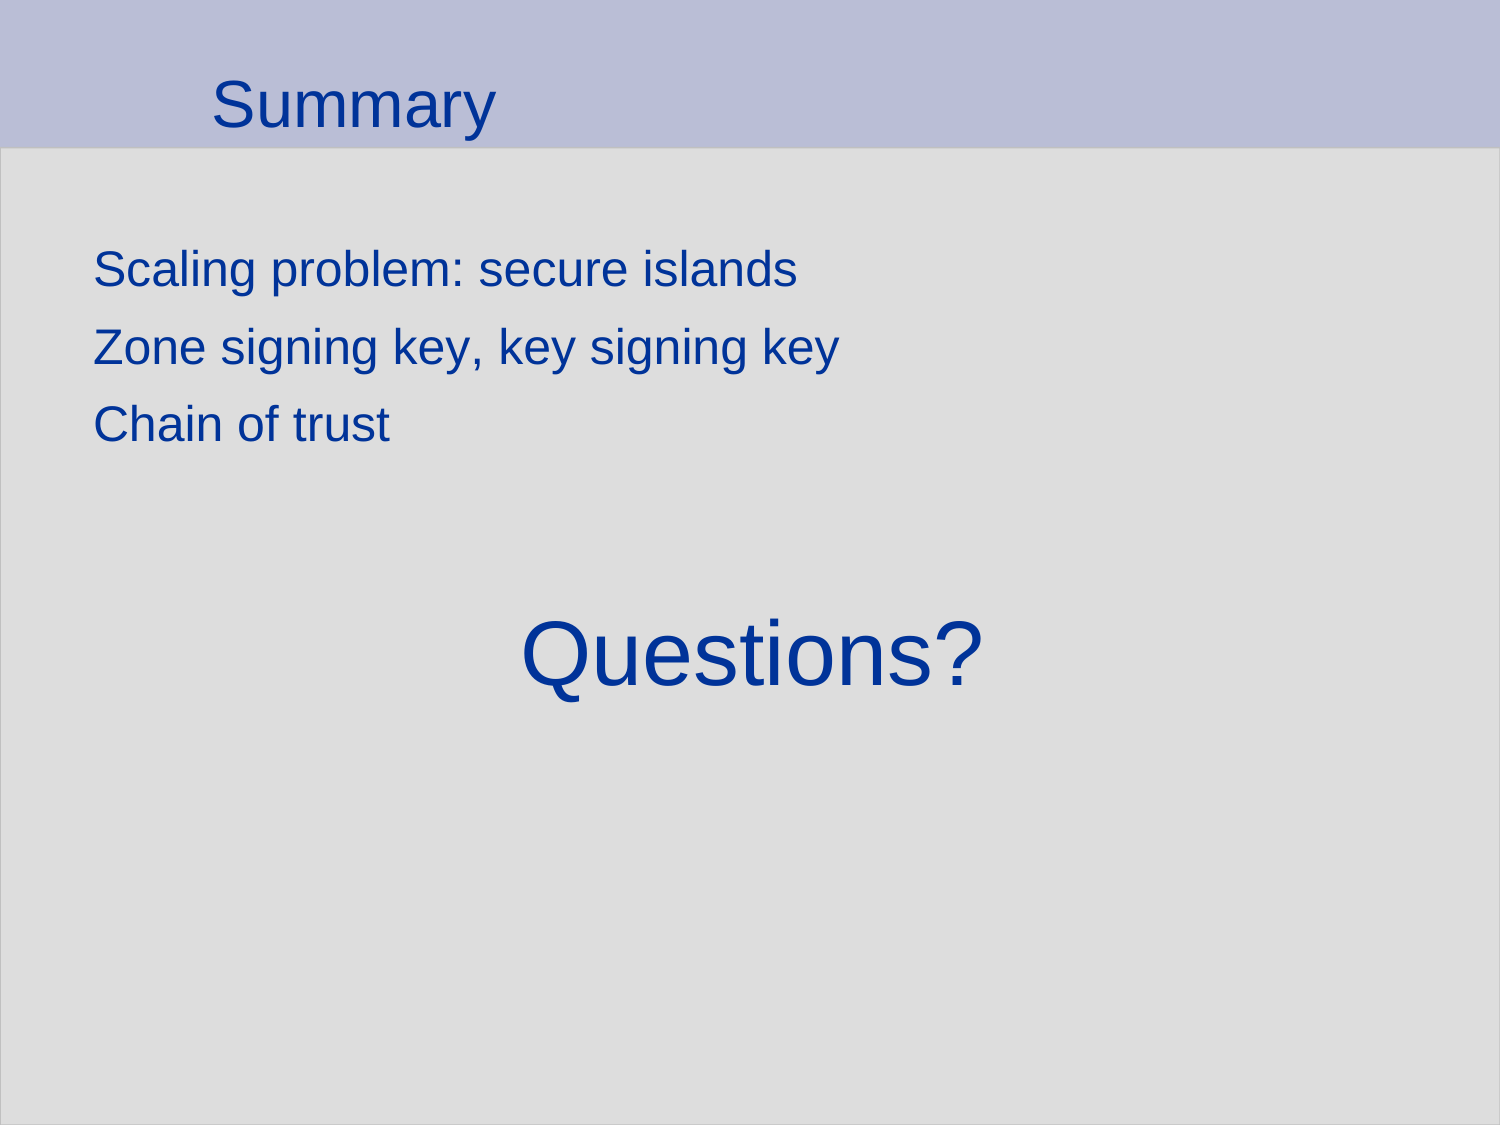

Summary
Scaling problem: secure islands
Zone signing key, key signing key
Chain of trust
Questions?